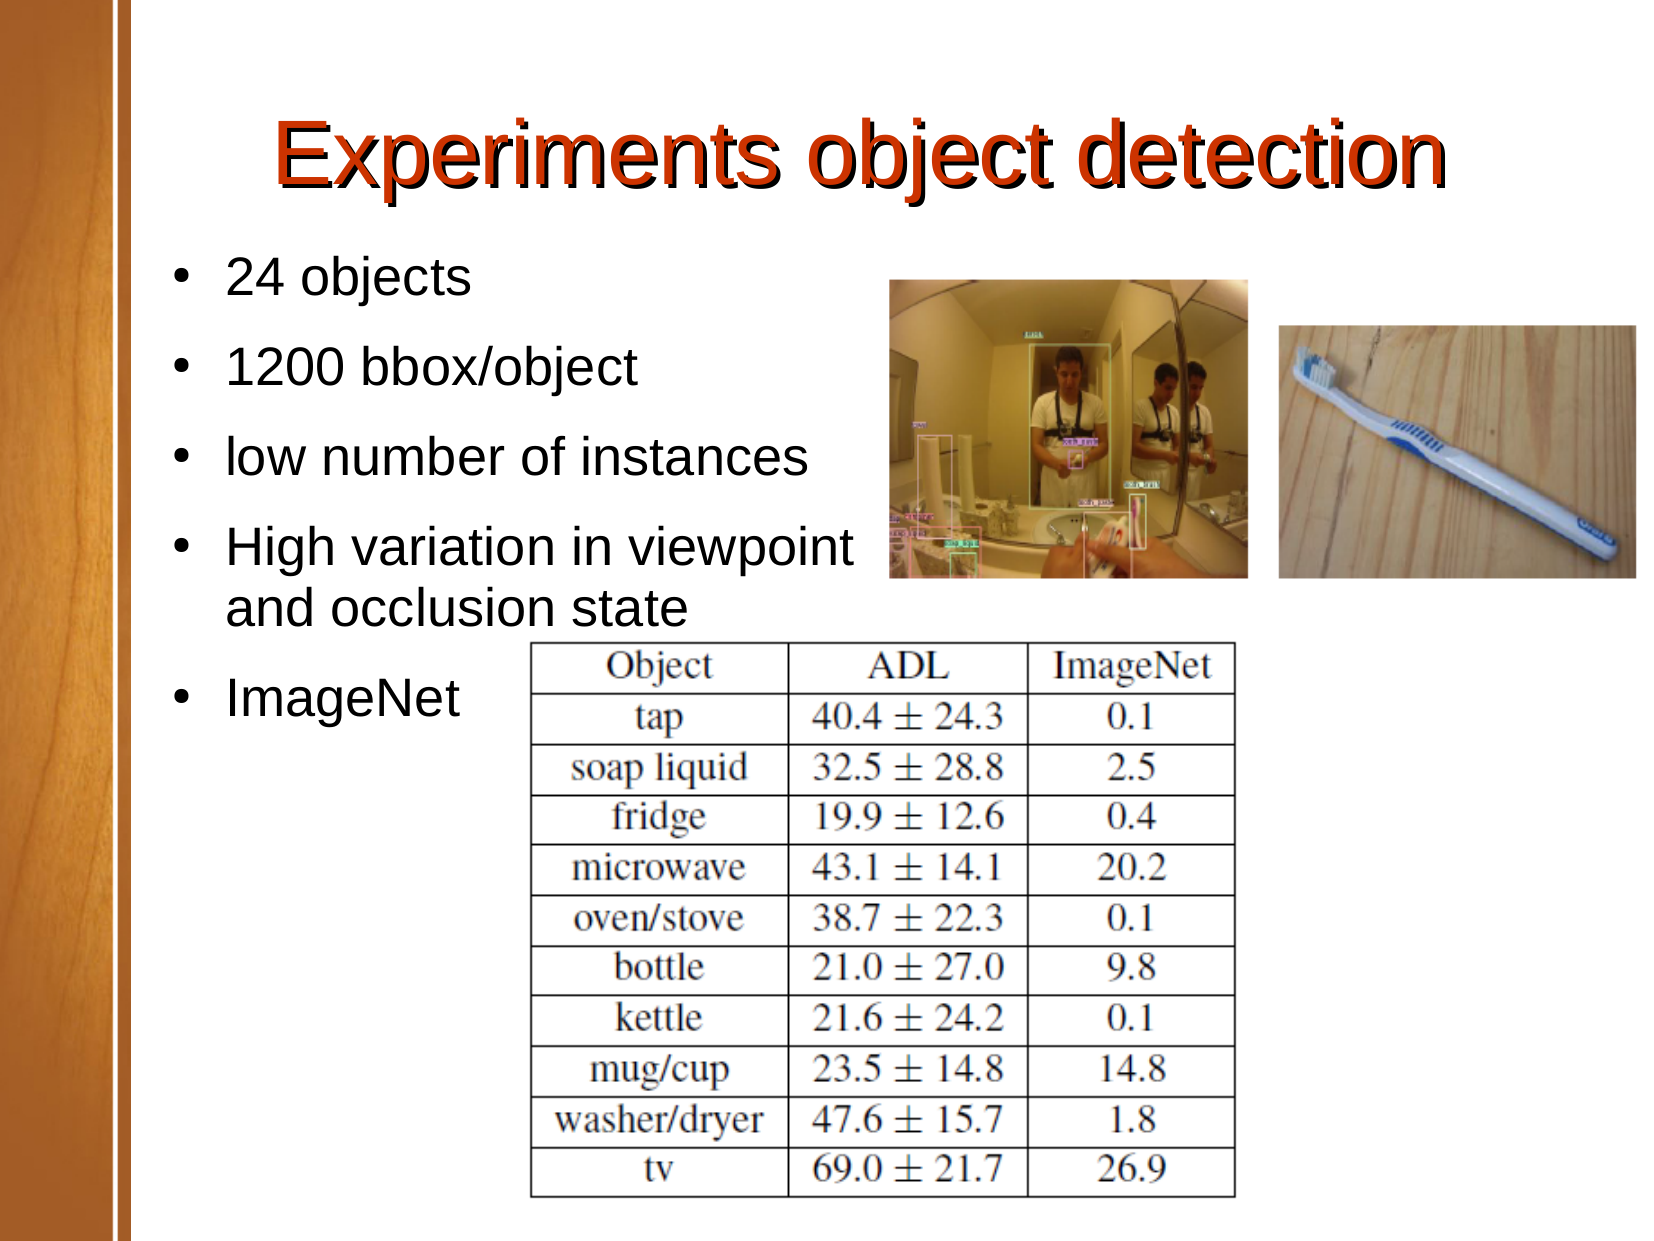

# Experiments object detection
24 objects
1200 bbox/object
low number of instances
High variation in viewpoint
and occlusion state
ImageNet